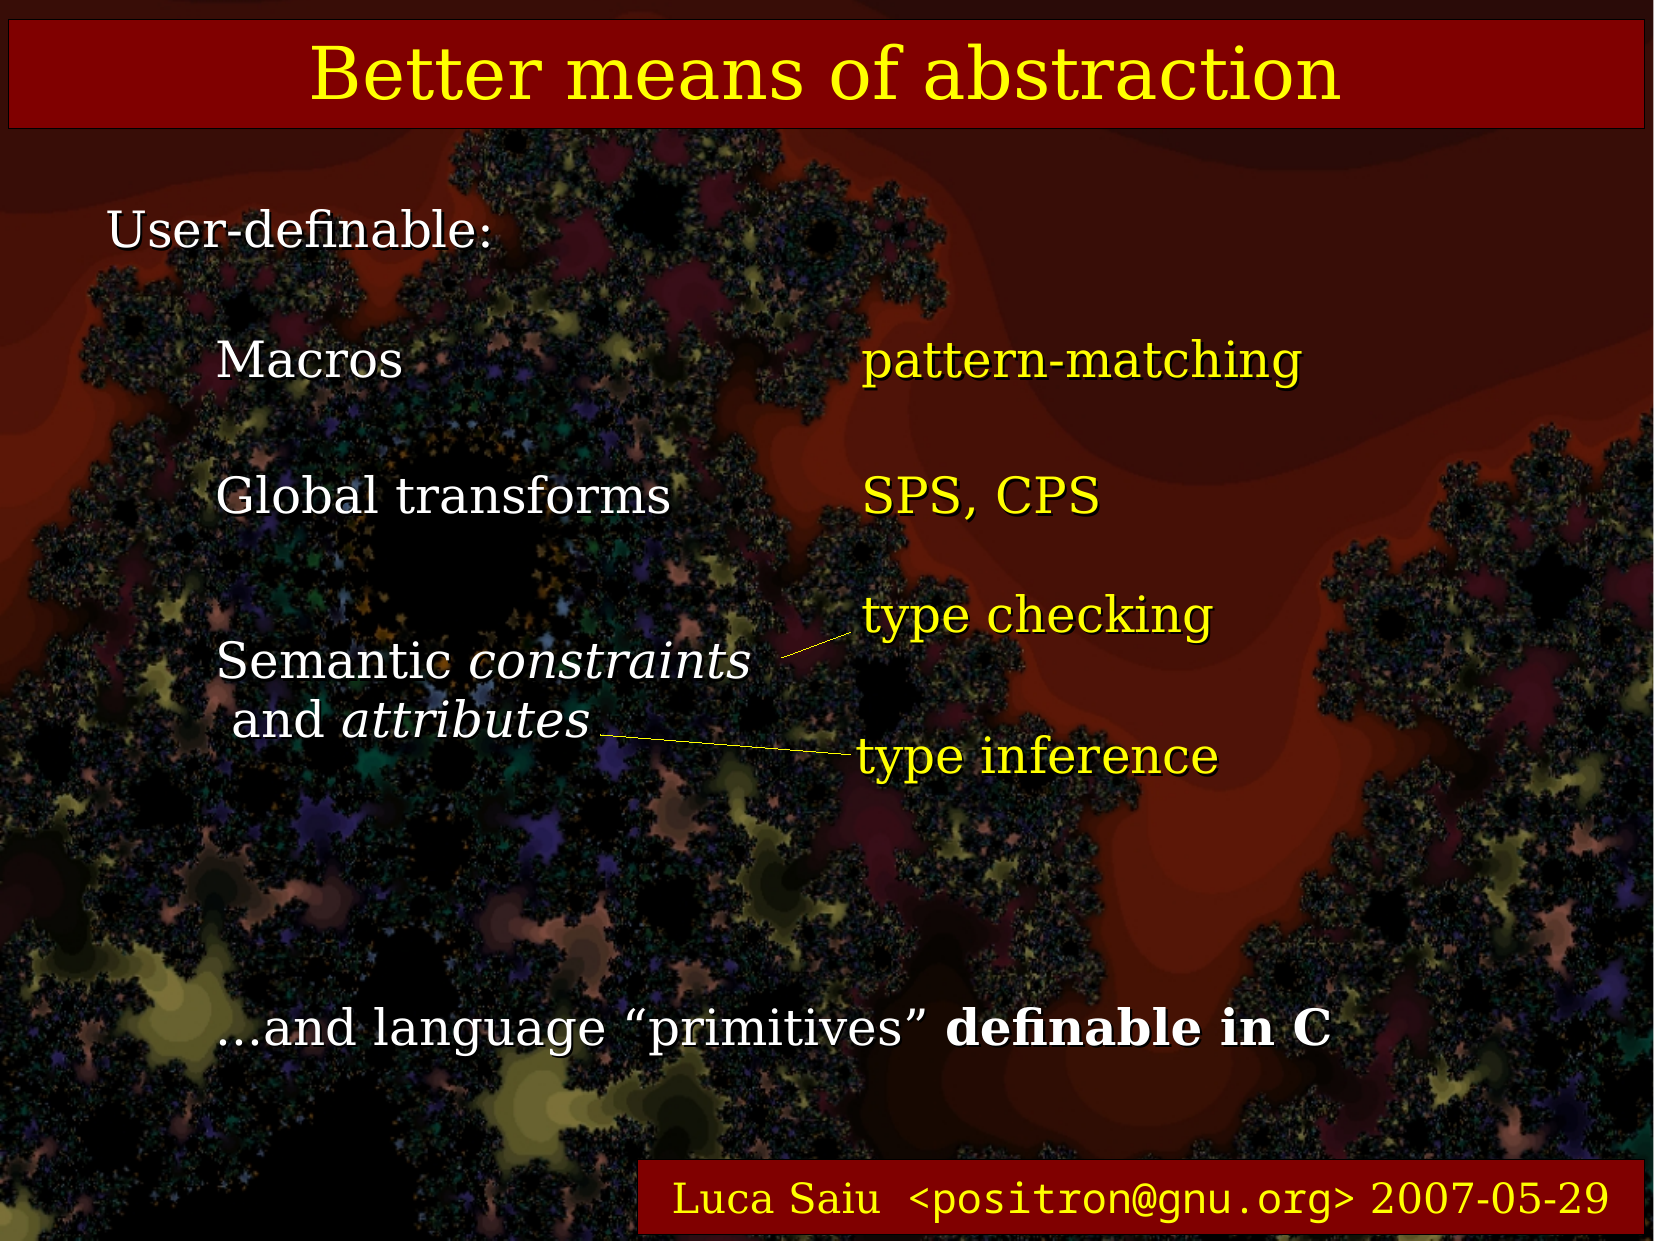

Better means of abstraction
User-definable:
 Macros
pattern-matching
 Global transforms
SPS, CPS
type checking
type inference
 Semantic constraints
 and attributes
 ...and language “primitives” definable in C
Luca Saiu <positron@gnu.org> 2007-05-29